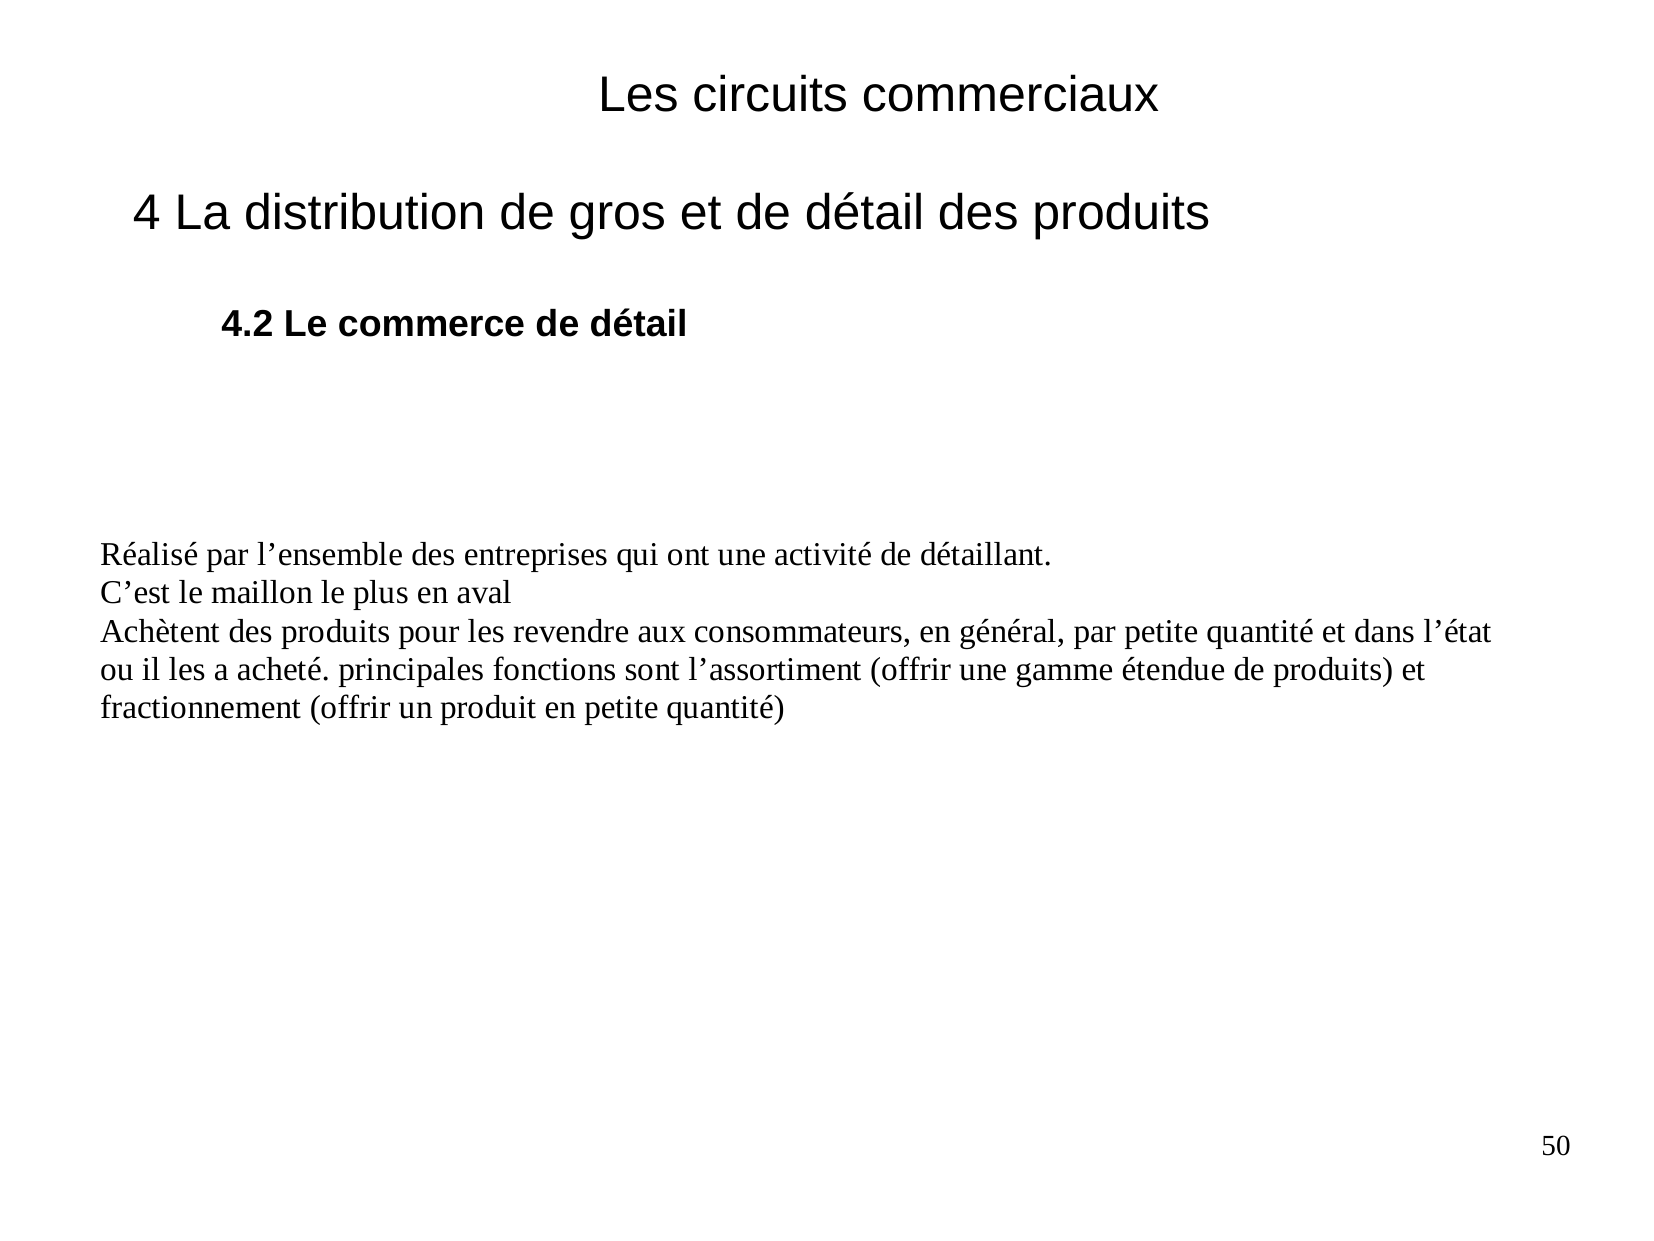

Les circuits commerciaux
4 La distribution de gros et de détail des produits
4.2 Le commerce de détail
50